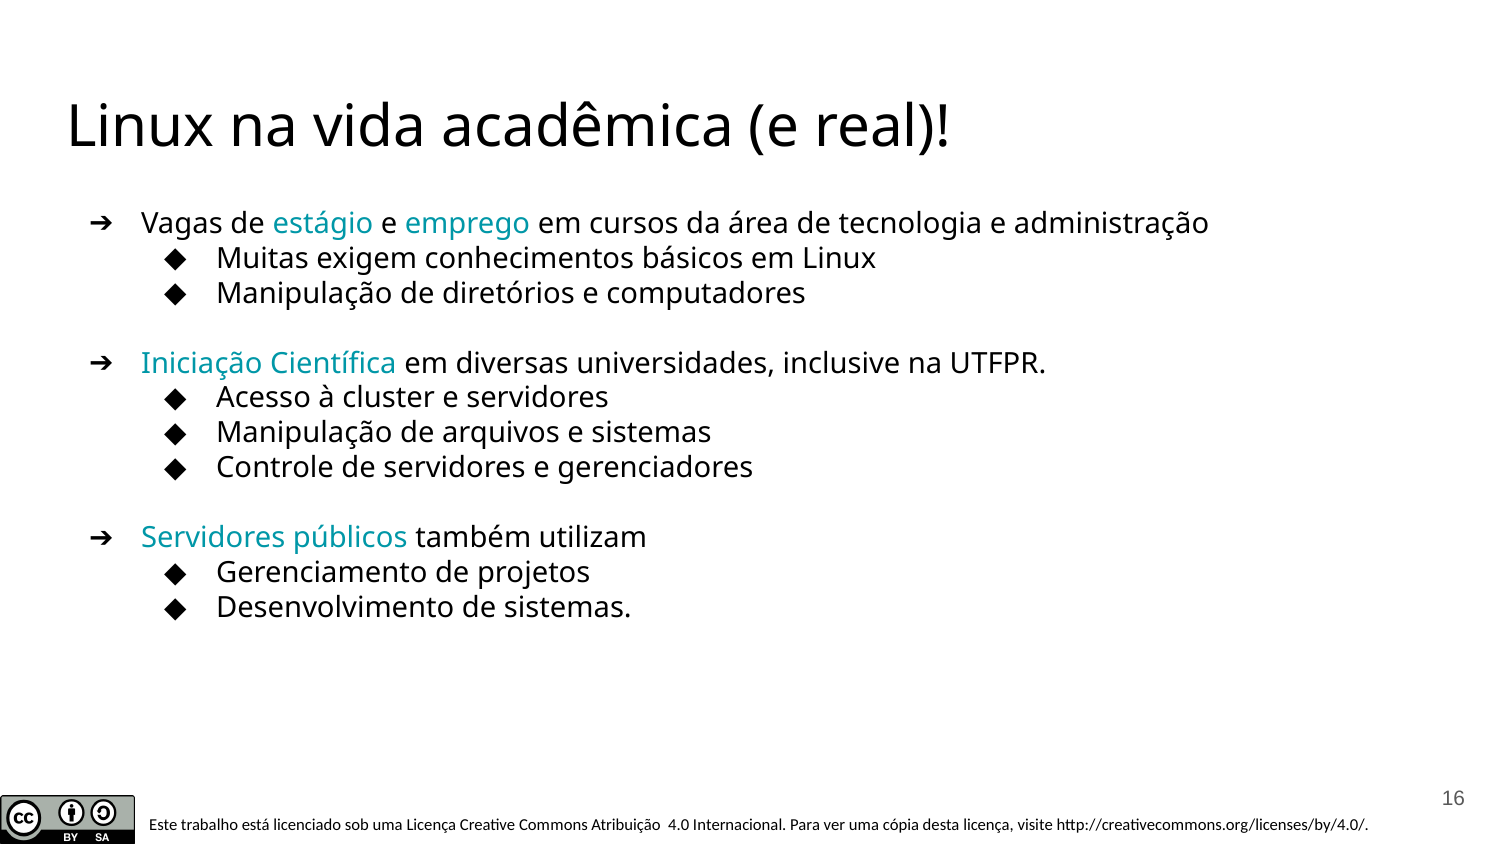

# Linux na vida acadêmica (e real)!
Vagas de estágio e emprego em cursos da área de tecnologia e administração
Muitas exigem conhecimentos básicos em Linux
Manipulação de diretórios e computadores
Iniciação Científica em diversas universidades, inclusive na UTFPR.
Acesso à cluster e servidores
Manipulação de arquivos e sistemas
Controle de servidores e gerenciadores
Servidores públicos também utilizam
Gerenciamento de projetos
Desenvolvimento de sistemas.
Este trabalho está licenciado sob uma Licença Creative Commons Atribuição 4.0 Internacional. Para ver uma cópia desta licença, visite http://creativecommons.org/licenses/by/4.0/.